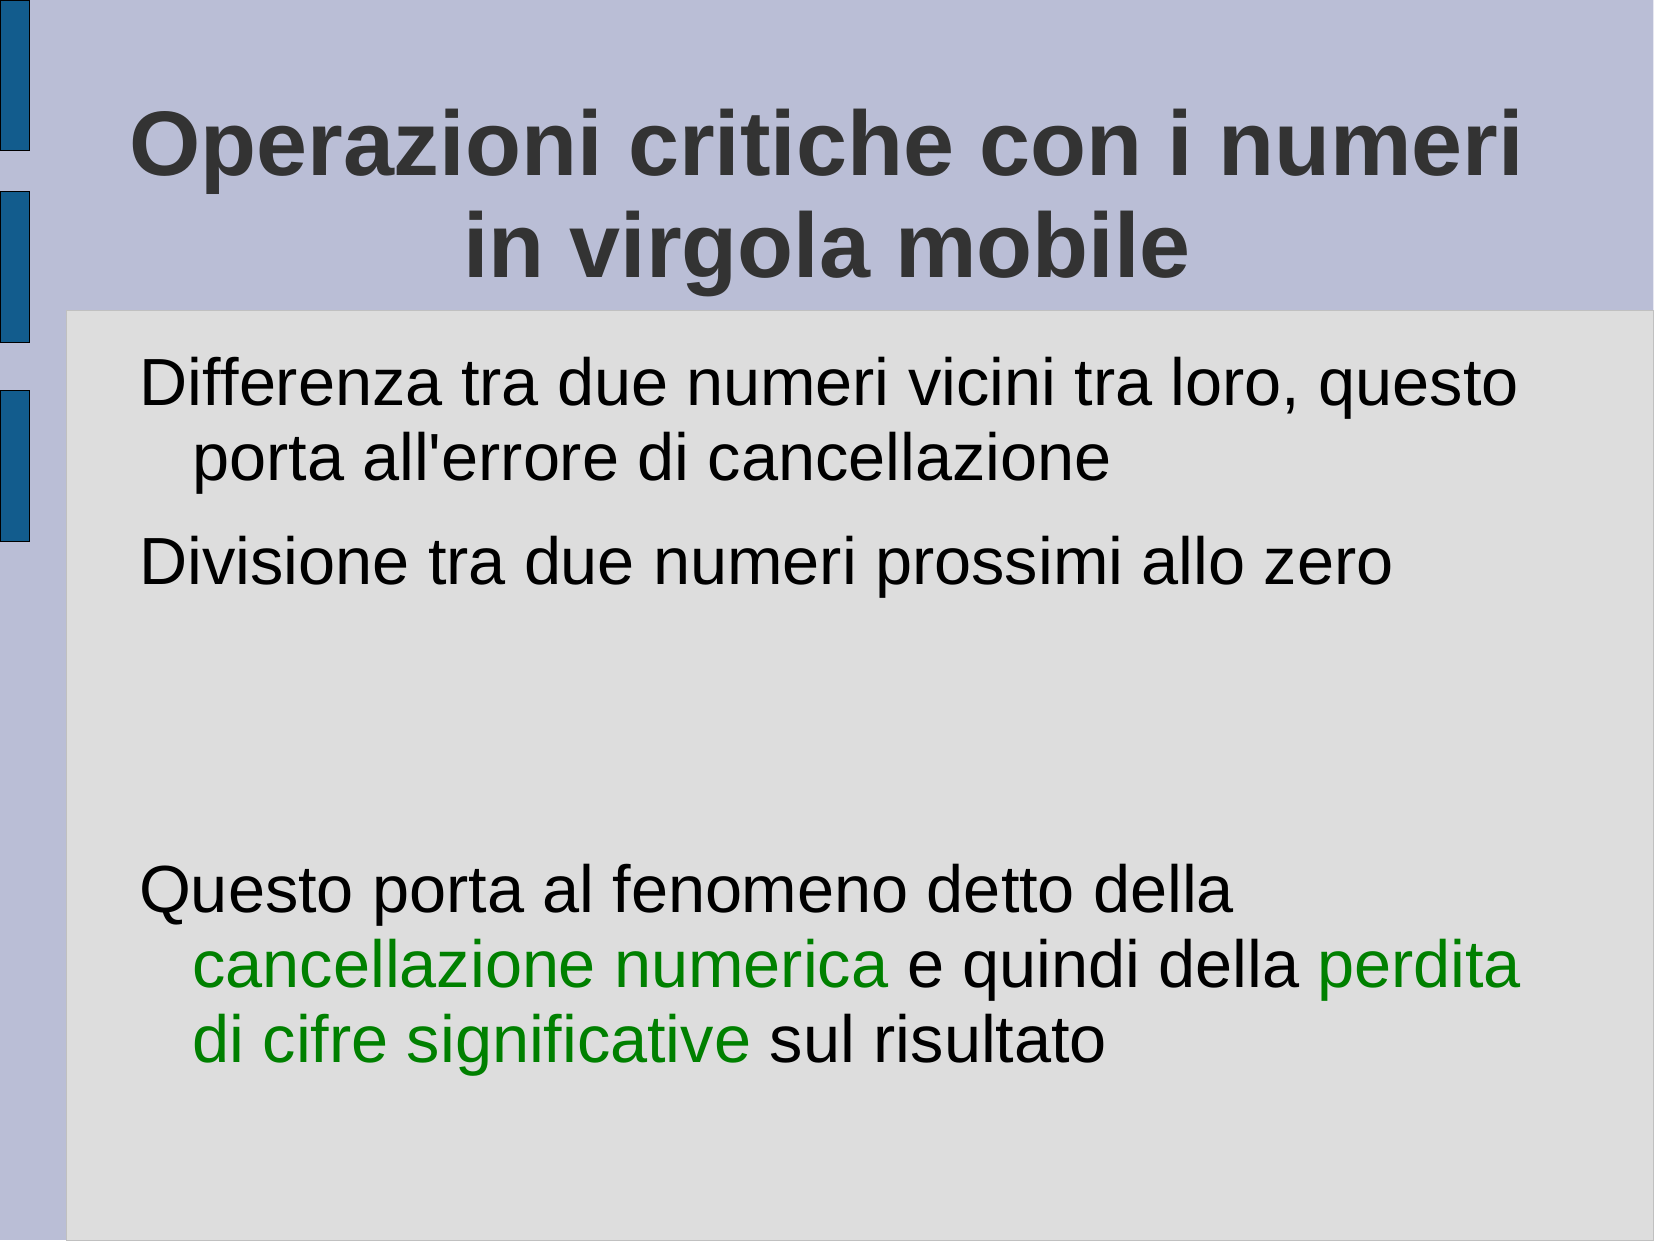

# Operazioni critiche con i numeri in virgola mobile
Differenza tra due numeri vicini tra loro, questo porta all'errore di cancellazione
Divisione tra due numeri prossimi allo zero
Questo porta al fenomeno detto della cancellazione numerica e quindi della perdita di cifre significative sul risultato